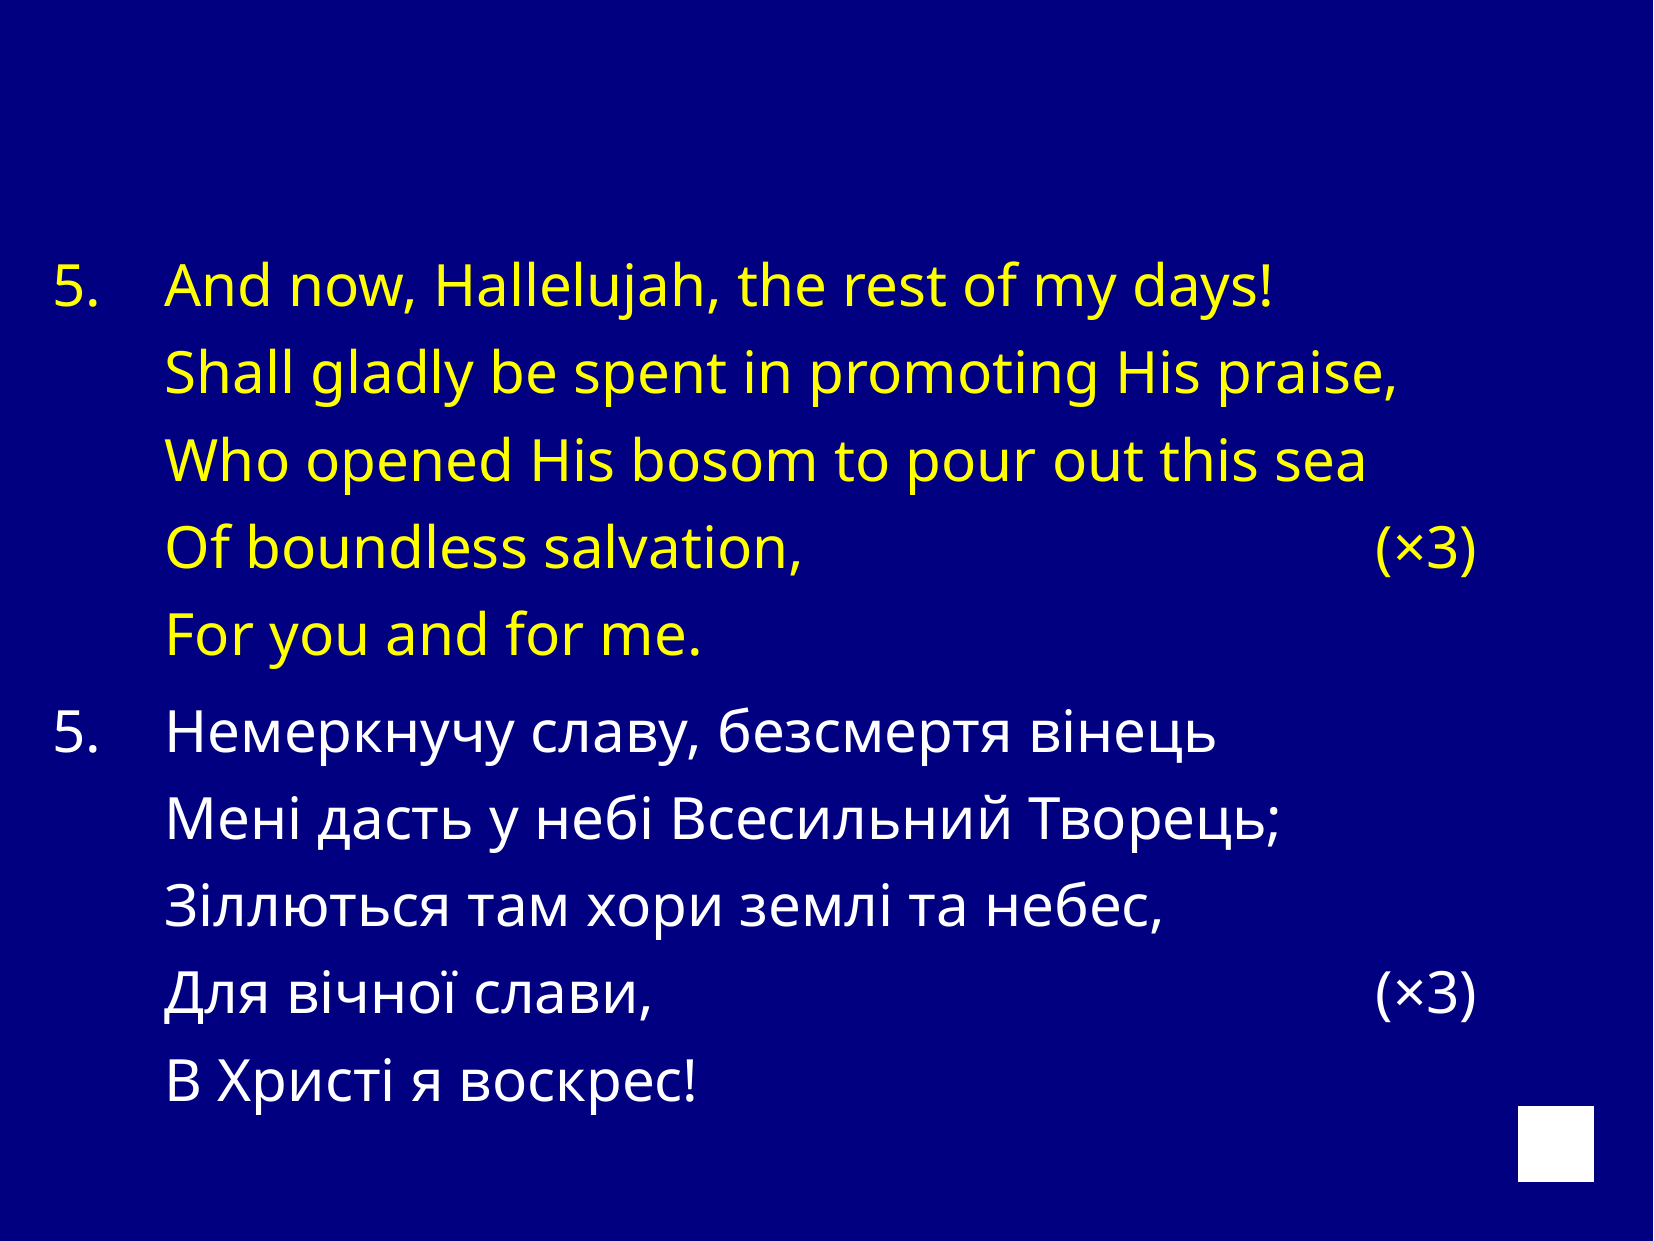

5.	And now, Hallelujah, the rest of my days!
	Shall gladly be spent in promoting His praise,
	Who opened His bosom to pour out this sea
	Of boundless salvation,	(×3)
	For you and for me.
5.	Немеркнучу славу, безсмертя вінець
	Мені дасть у небі Всесильний Творець;
	Зіллються там хори землі та небес,
	Для вічної слави,	(×3)
	В Христі я воскрес!